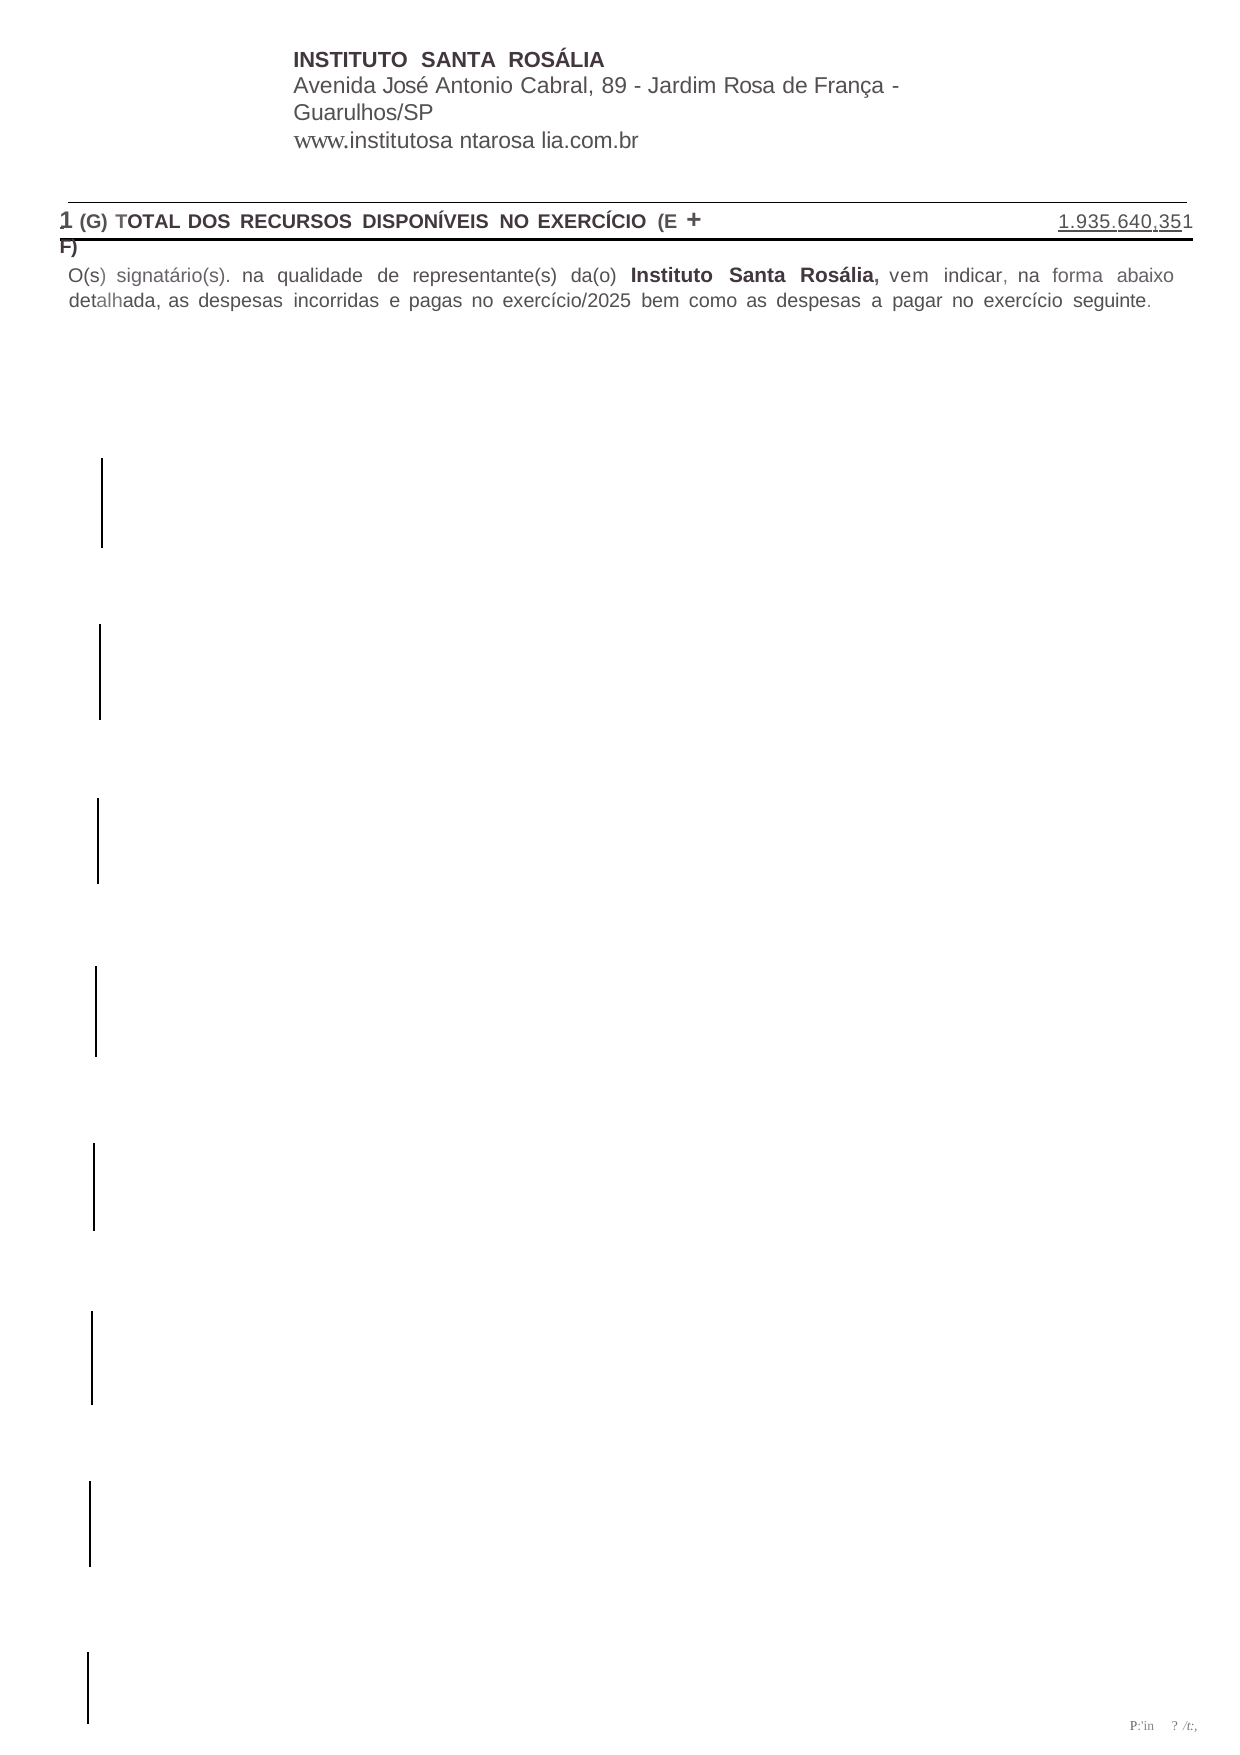

INSTITUTO SANTA ROSÁLIA
Avenida José Antonio Cabral, 89 - Jardim Rosa de França - Guarulhos/SP
www.institutosa ntarosa lia.com.br
1 (G) TOTAL DOS RECURSOS DISPONÍVEIS NO EXERCÍCIO (E + F)
1.935.640,351
O(s) signatário(s). na qualidade de representante(s) da(o) Instituto Santa Rosália, vem indicar, na forma abaixo detalhada, as despesas incorridas e pagas no exercício/2025 bem como as despesas a pagar no exercício seguinte.
P:'in ? /t:,